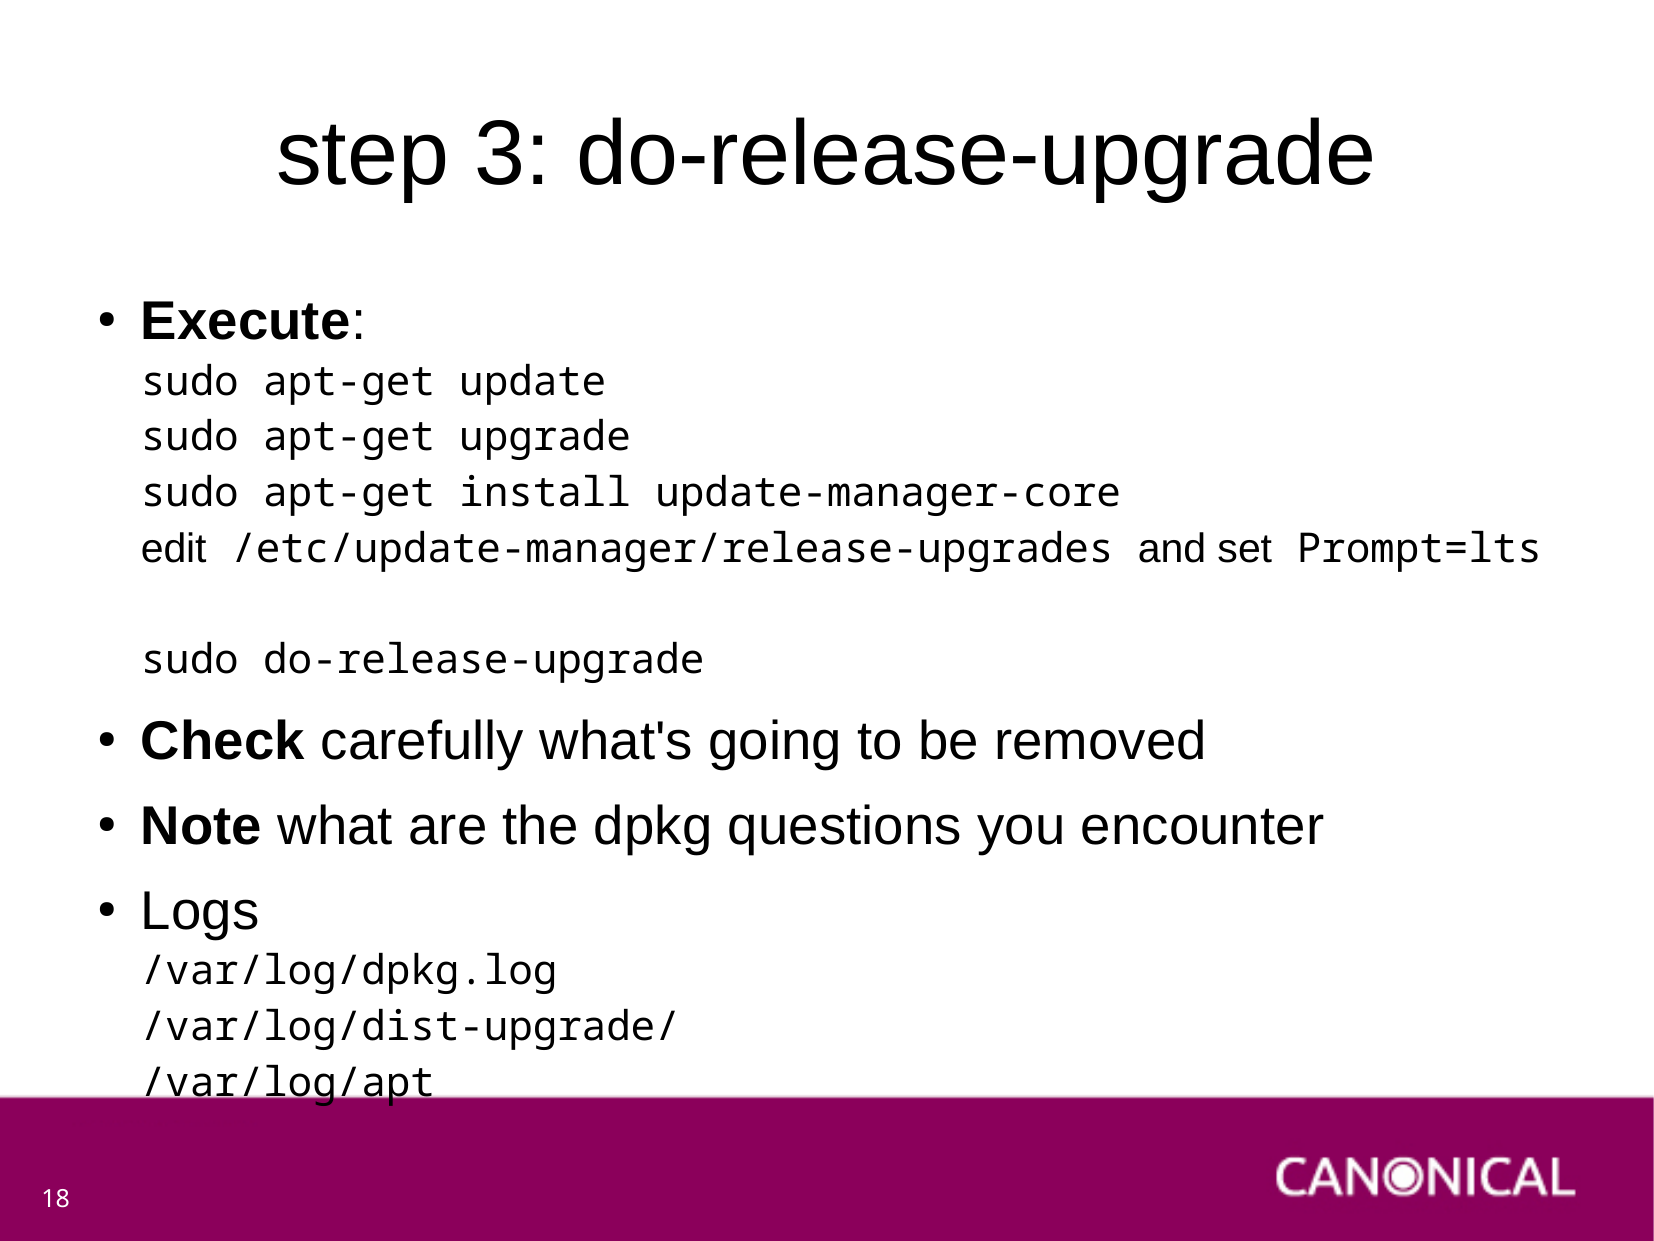

# step 3: do-release-upgrade
Execute:
sudo apt-get update
sudo apt-get upgrade
sudo apt-get install update-manager-core
edit /etc/update-manager/release-upgrades and set Prompt=lts
sudo do-release-upgrade
Check carefully what's going to be removed
Note what are the dpkg questions you encounter
Logs
/var/log/dpkg.log
/var/log/dist-upgrade/
/var/log/apt